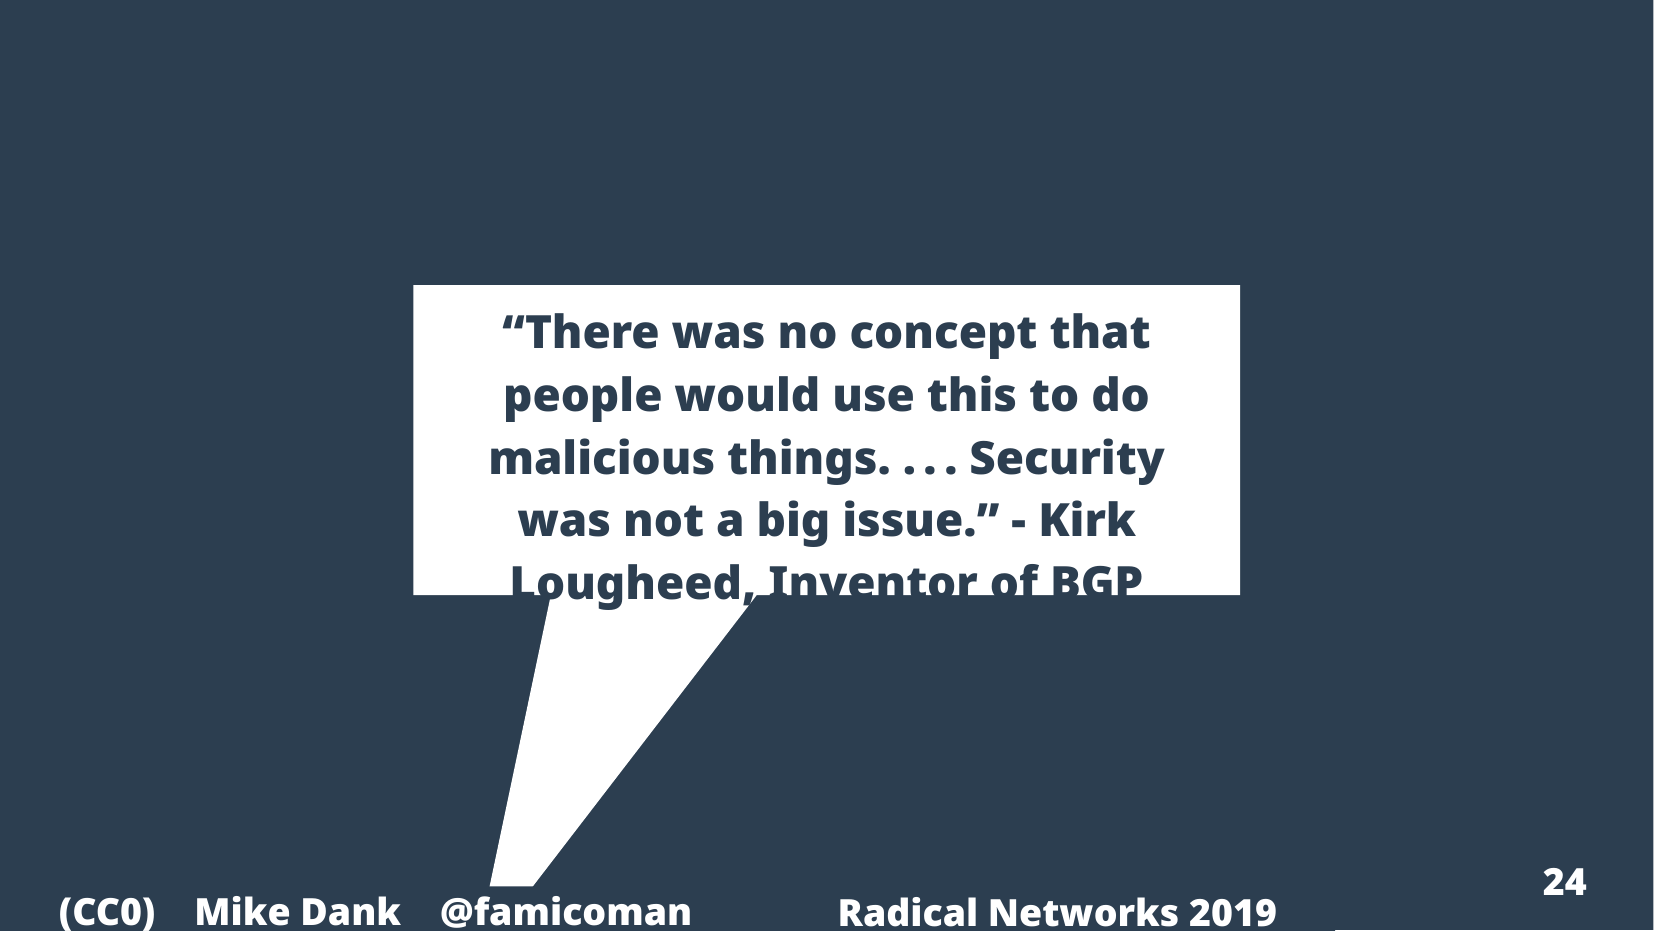

# “There was no concept that people would use this to do malicious things. . . . Security was not a big issue.” - Kirk Lougheed, Inventor of BGP
24
(CC0) Mike Dank @famicoman
Radical Networks 2019